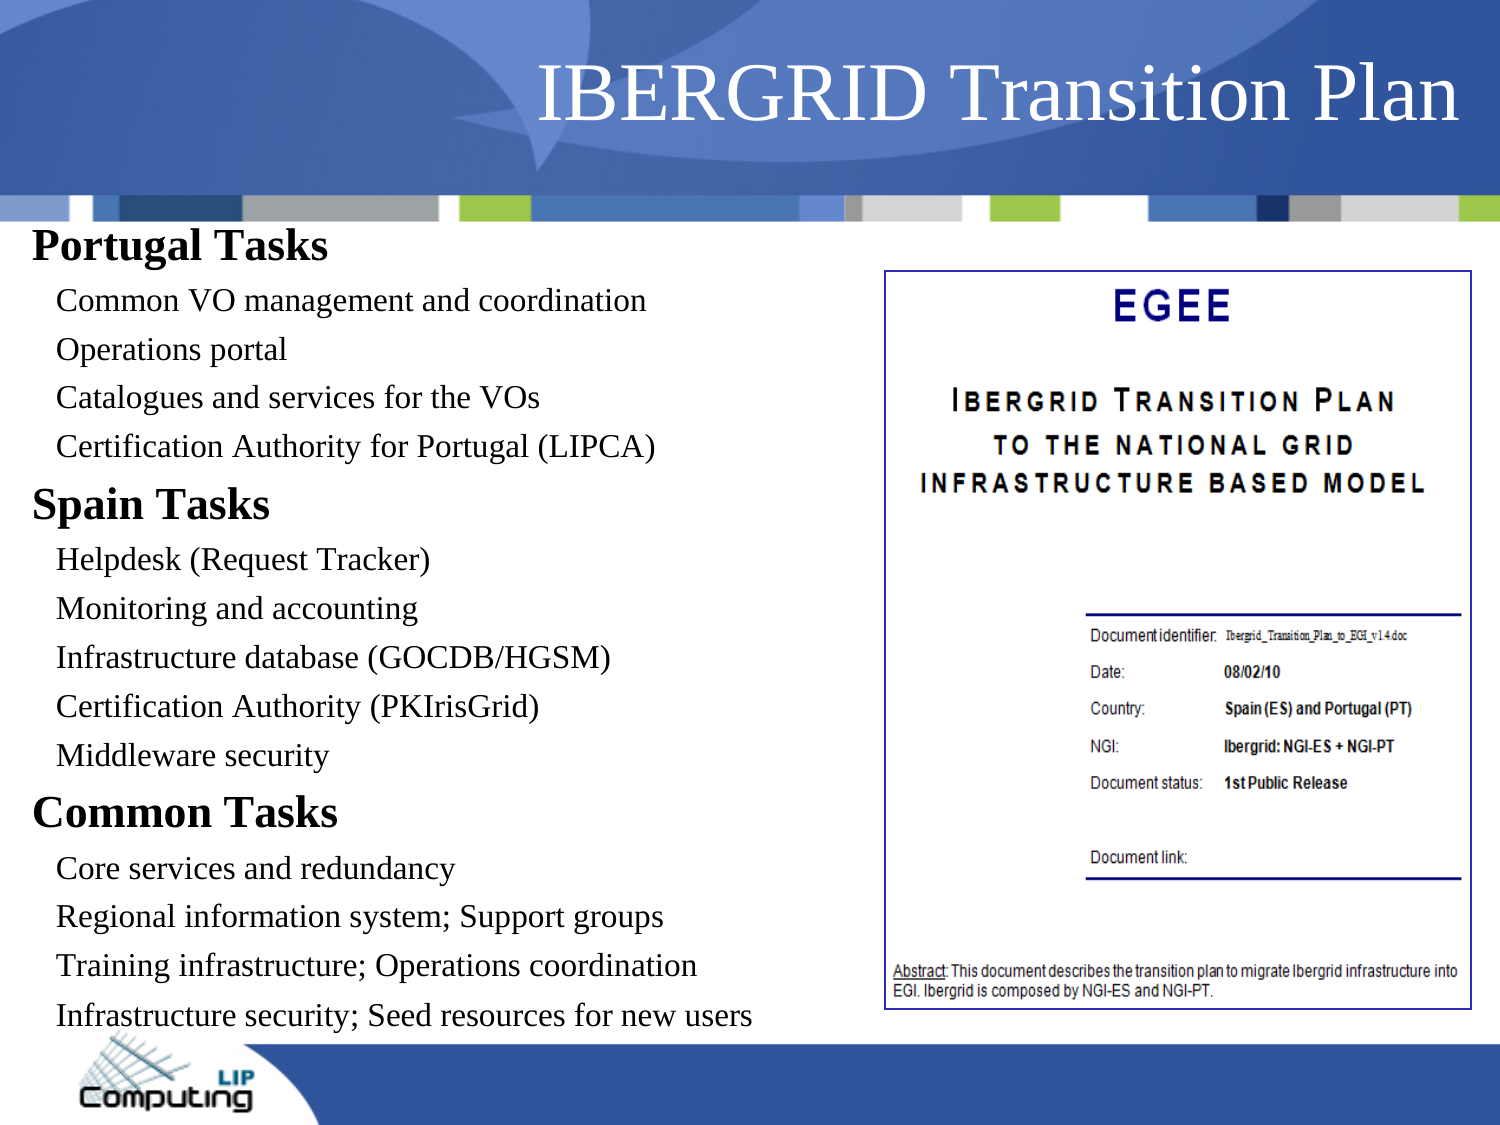

IBERGRID Transition Plan
 Portugal Tasks
Common VO management and coordination
Operations portal
Catalogues and services for the VOs
Certification Authority for Portugal (LIPCA)‏
 Spain Tasks
Helpdesk (Request Tracker)‏
Monitoring and accounting
Infrastructure database (GOCDB/HGSM)‏
Certification Authority (PKIrisGrid)‏
Middleware security
 Common Tasks
Core services and redundancy
Regional information system; Support groups
Training infrastructure; Operations coordination
Infrastructure security; Seed resources for new users